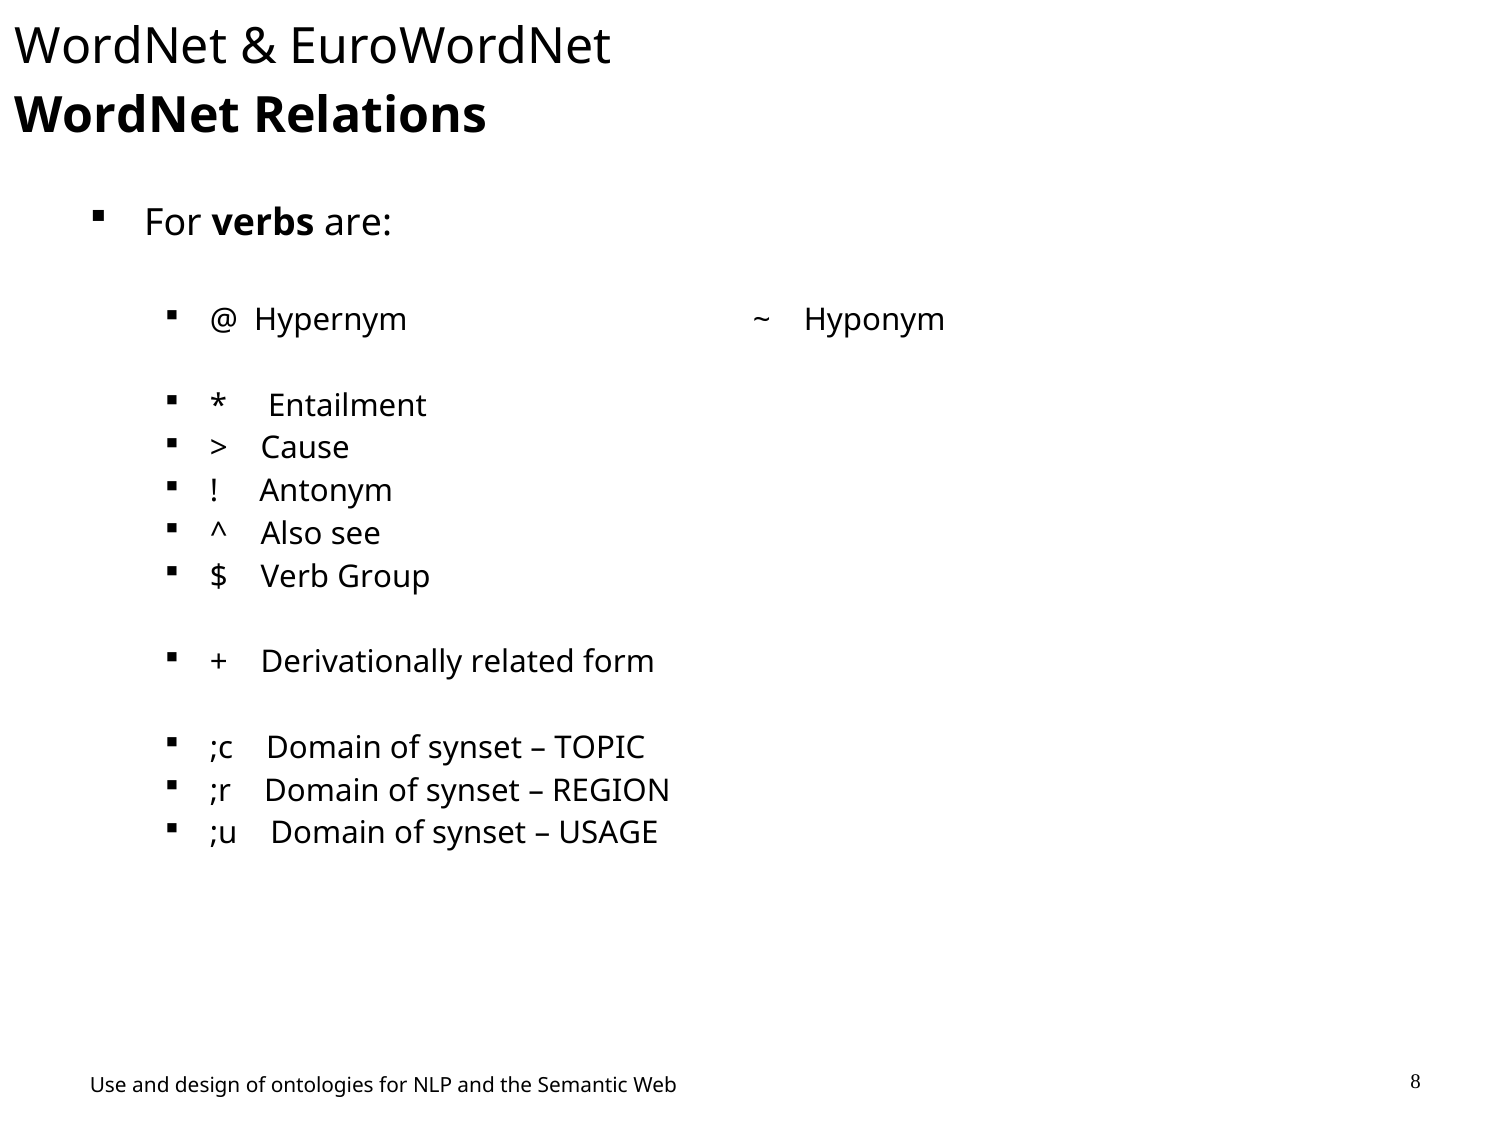

WordNet & EuroWordNet
WordNet Relations
# For verbs are:
@ Hypernym					~ Hyponym
* Entailment
> Cause
! Antonym
^ Also see
$ Verb Group
+ Derivationally related form
;c Domain of synset – TOPIC
;r Domain of synset – REGION
;u Domain of synset – USAGE
8